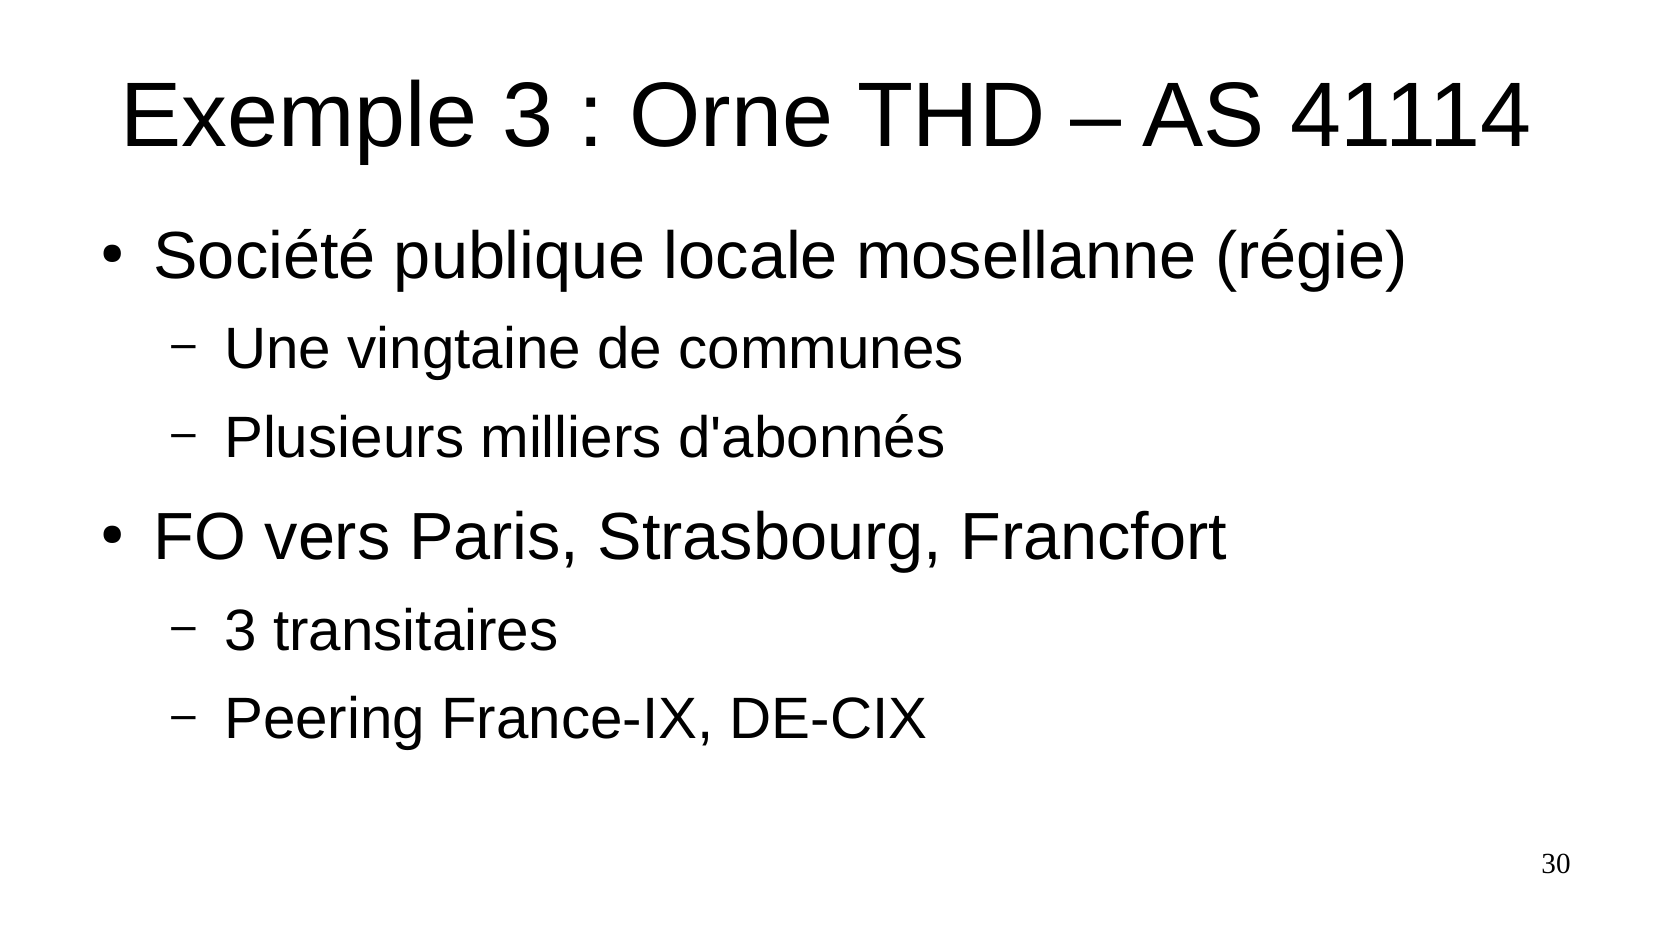

# Exemple 3 : Orne THD – AS 41114
Société publique locale mosellanne (régie)
Une vingtaine de communes
Plusieurs milliers d'abonnés
FO vers Paris, Strasbourg, Francfort
3 transitaires
Peering France-IX, DE-CIX
30